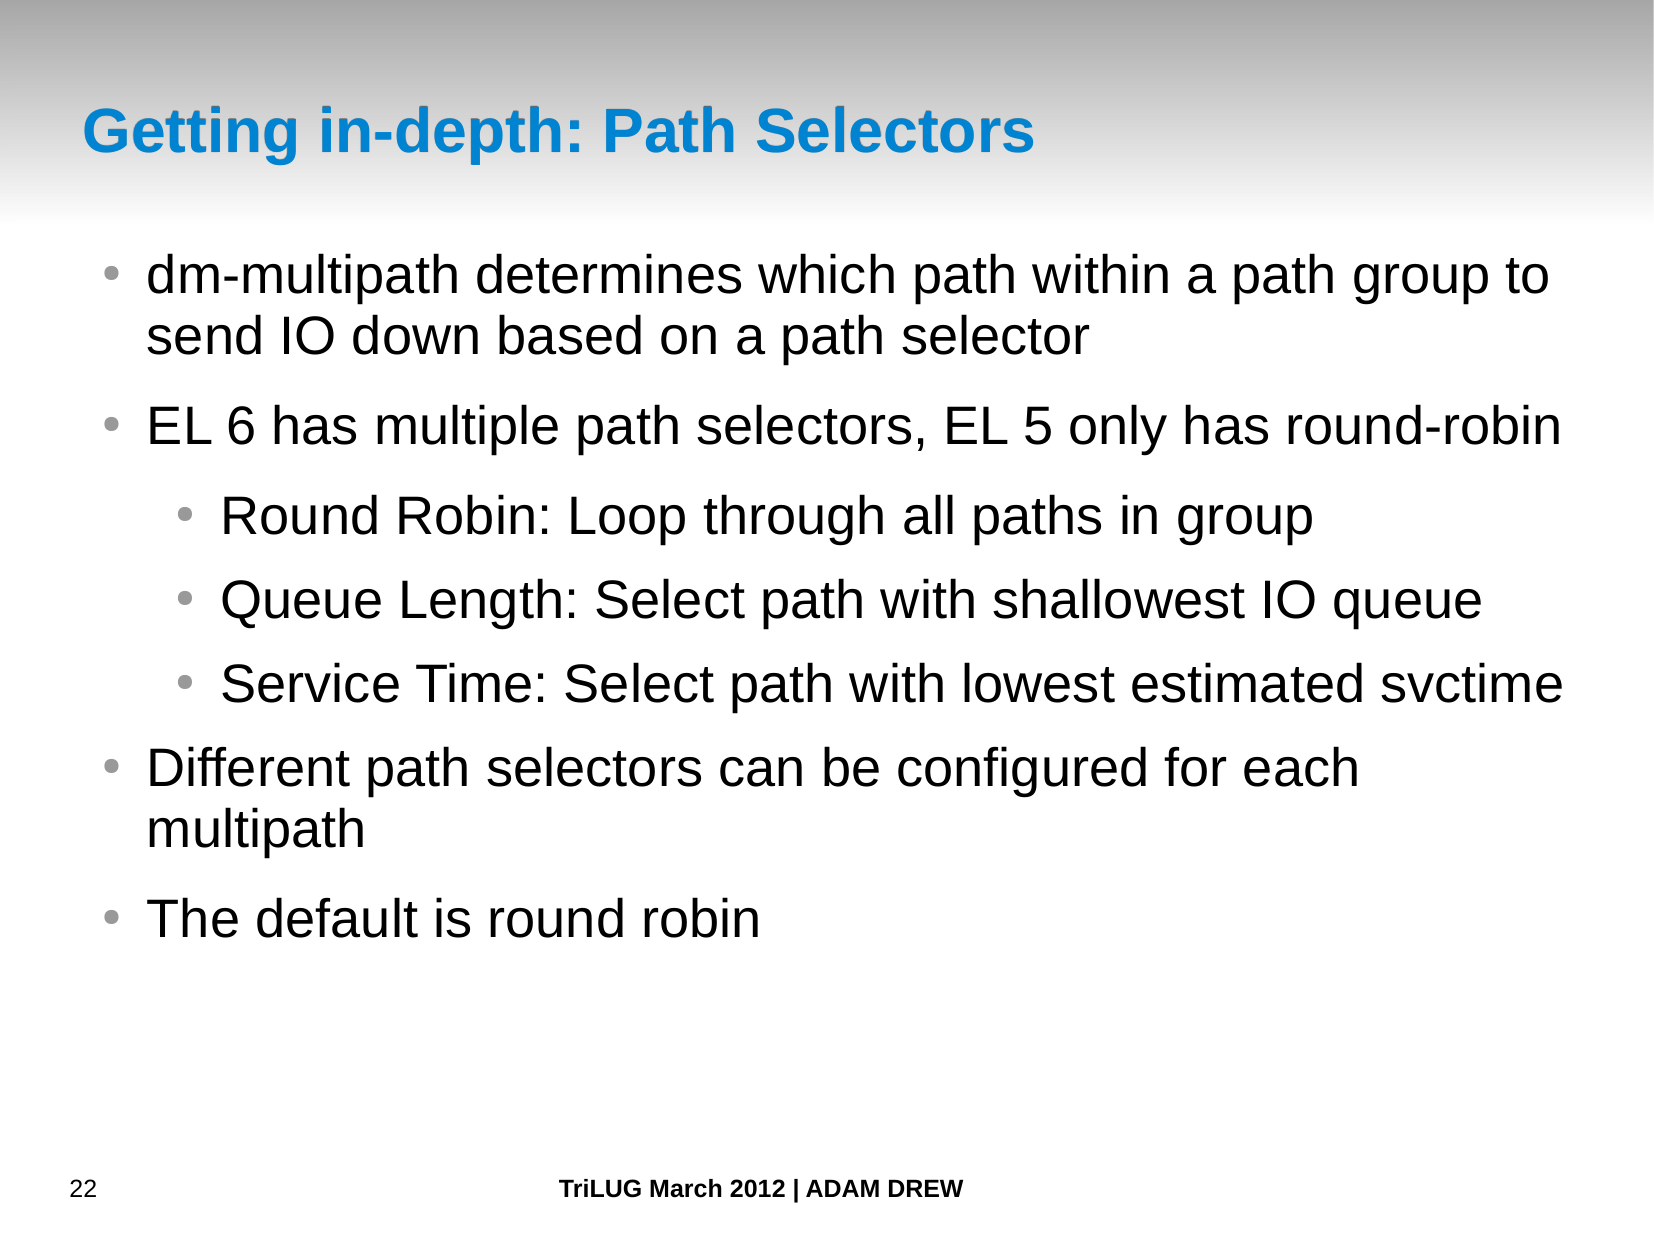

# Getting in-depth: Path Selectors
dm-multipath determines which path within a path group to send IO down based on a path selector
EL 6 has multiple path selectors, EL 5 only has round-robin
Round Robin: Loop through all paths in group
Queue Length: Select path with shallowest IO queue
Service Time: Select path with lowest estimated svctime
Different path selectors can be configured for each multipath
The default is round robin